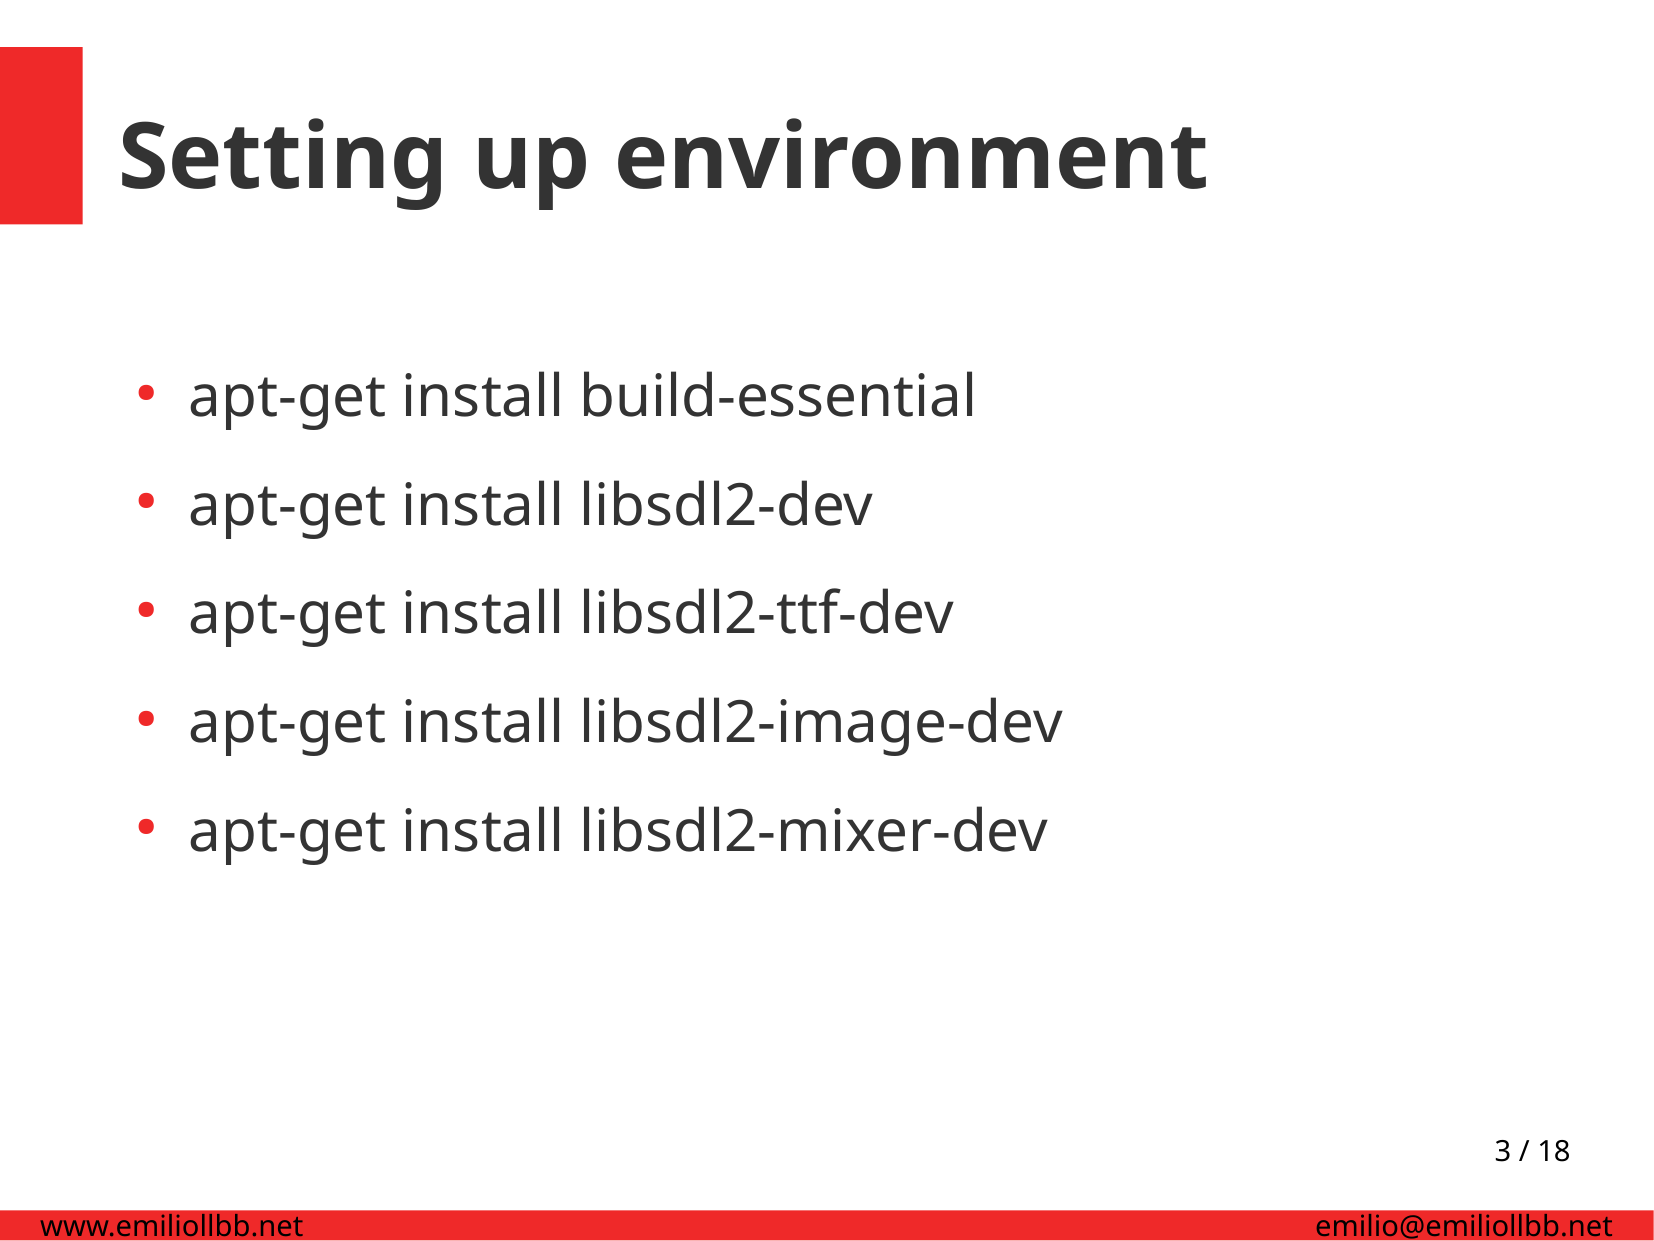

# Setting up environment
apt-get install build-essential
apt-get install libsdl2-dev
apt-get install libsdl2-ttf-dev
apt-get install libsdl2-image-dev
apt-get install libsdl2-mixer-dev
3